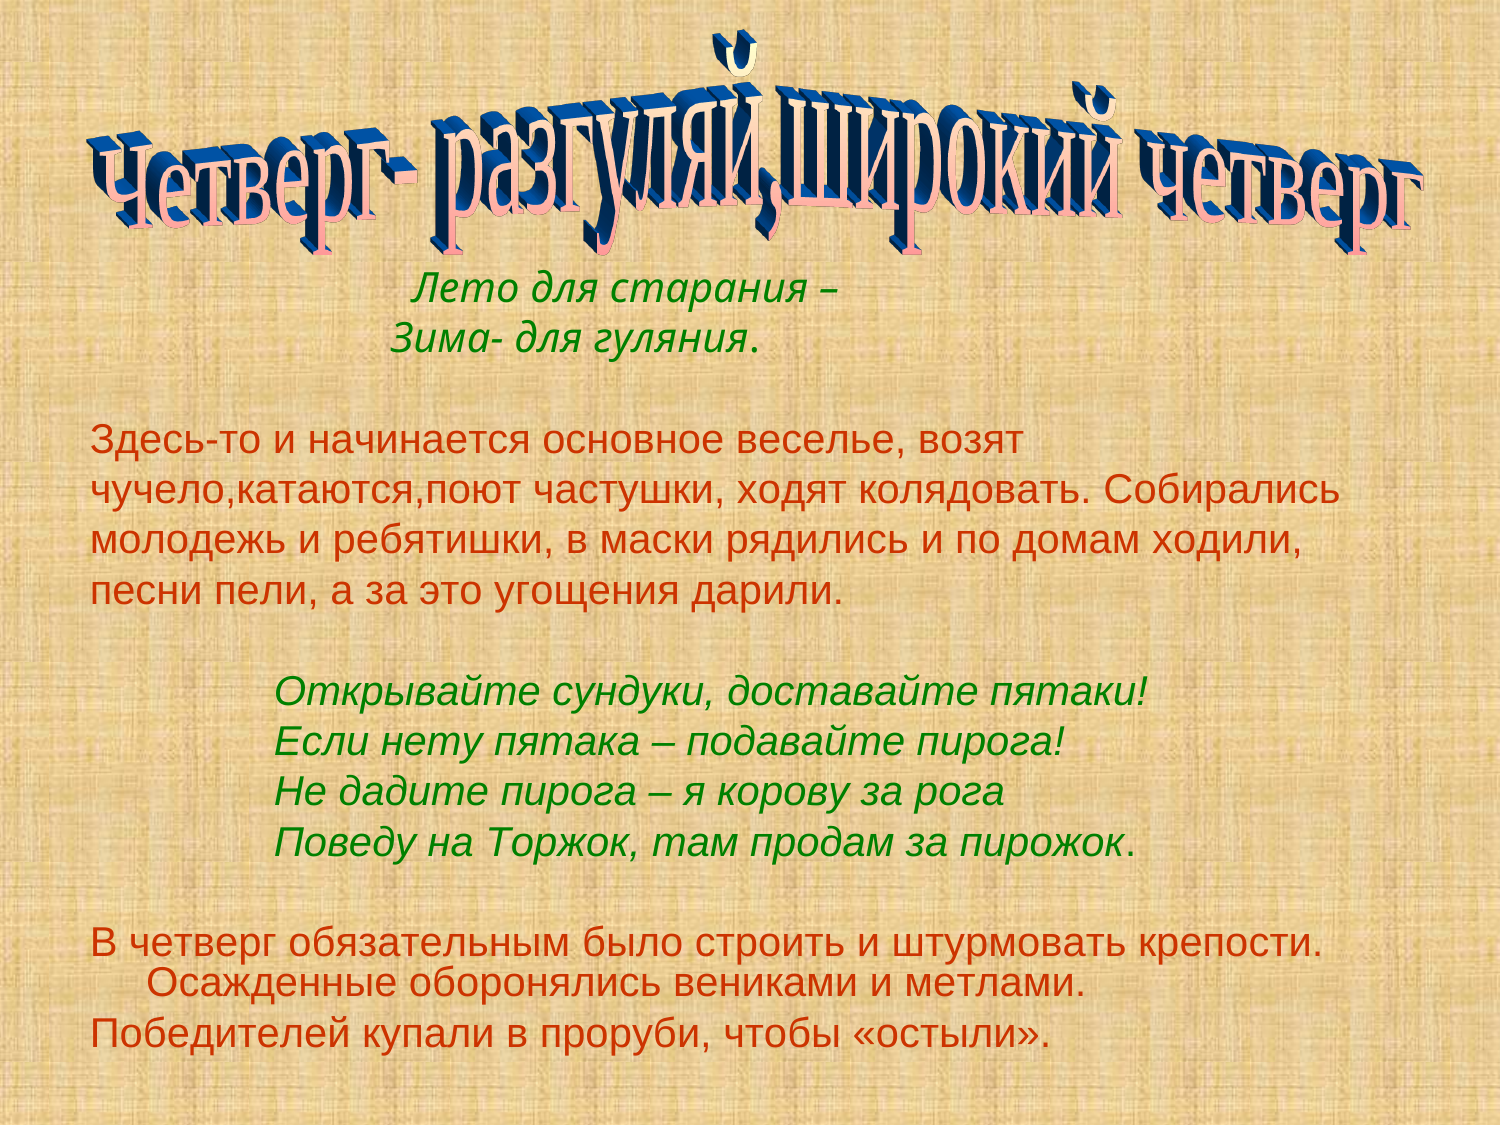

Четверг- разгуляй,широкий четверг
# Лето для старания –
 Зима- для гуляния.
Здесь-то и начинается основное веселье, возят
чучело,катаются,поют частушки, ходят колядовать. Собирались
молодежь и ребятишки, в маски рядились и по домам ходили,
песни пели, а за это угощения дарили.
 Открывайте сундуки, доставайте пятаки!
 Если нету пятака – подавайте пирога!
 Не дадите пирога – я корову за рога
 Поведу на Торжок, там продам за пирожок.
В четверг обязательным было строить и штурмовать крепости. Осажденные оборонялись вениками и метлами.
Победителей купали в проруби, чтобы «остыли».